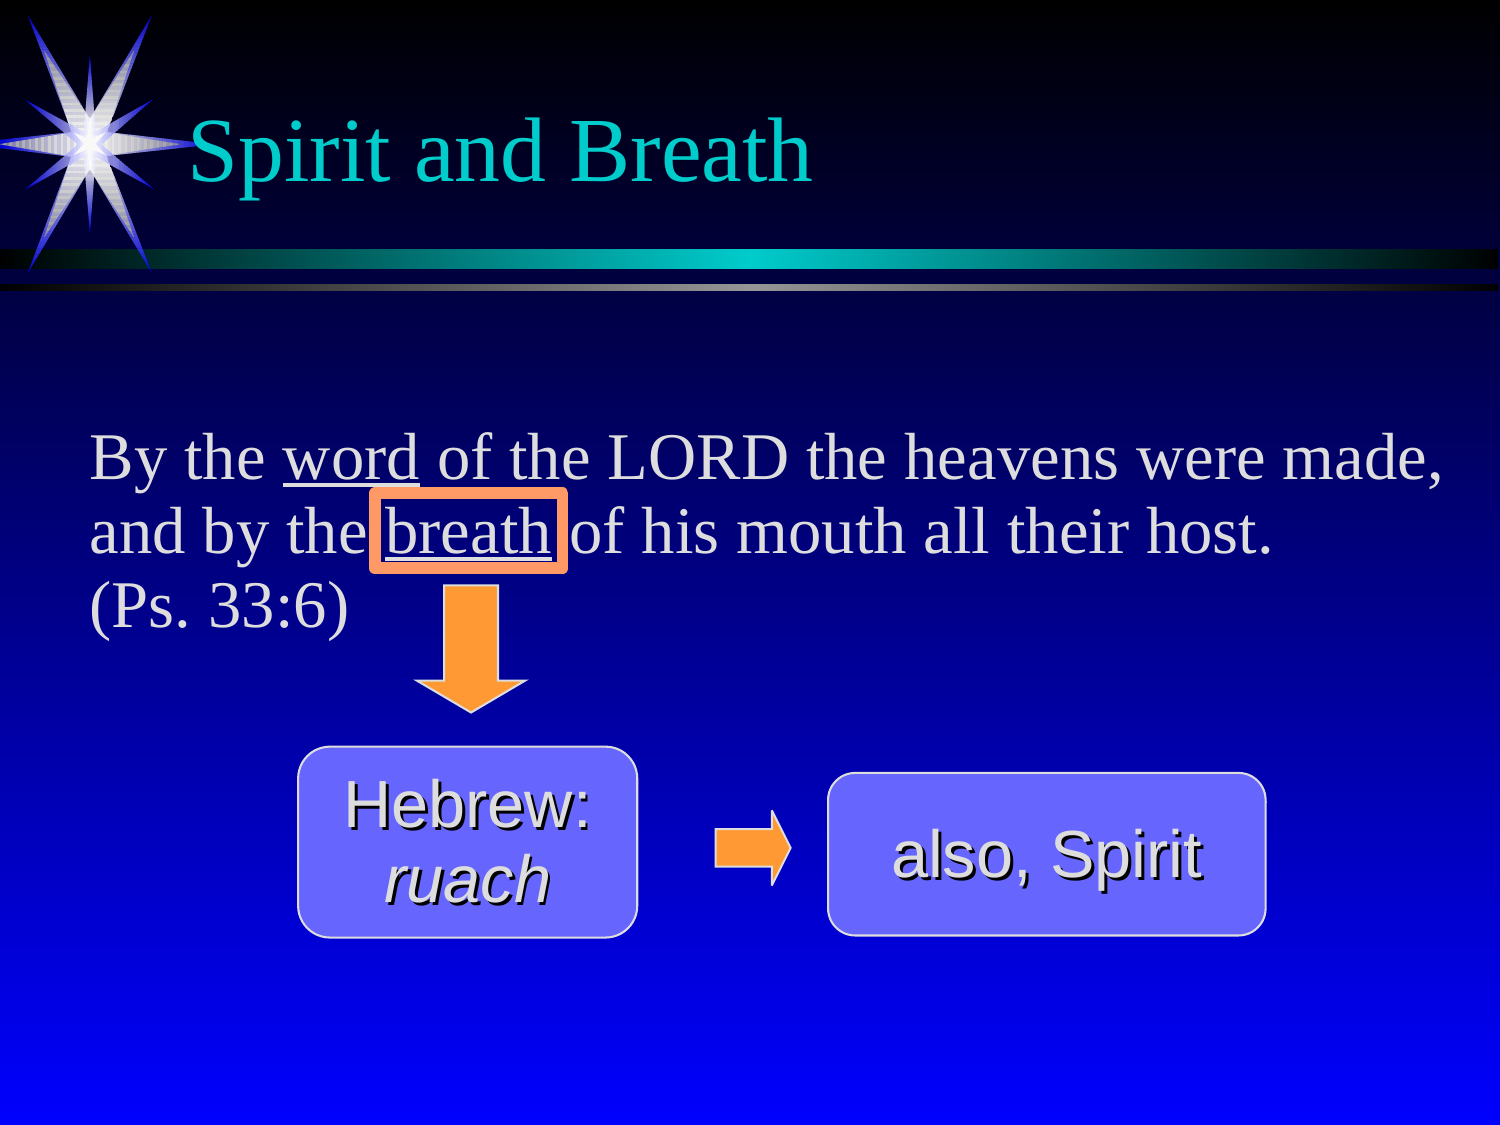

# Spirit and Breath
By the word of the LORD the heavens were made,
and by the breath of his mouth all their host.
(Ps. 33:6)
Hebrew:
ruach
also, Spirit